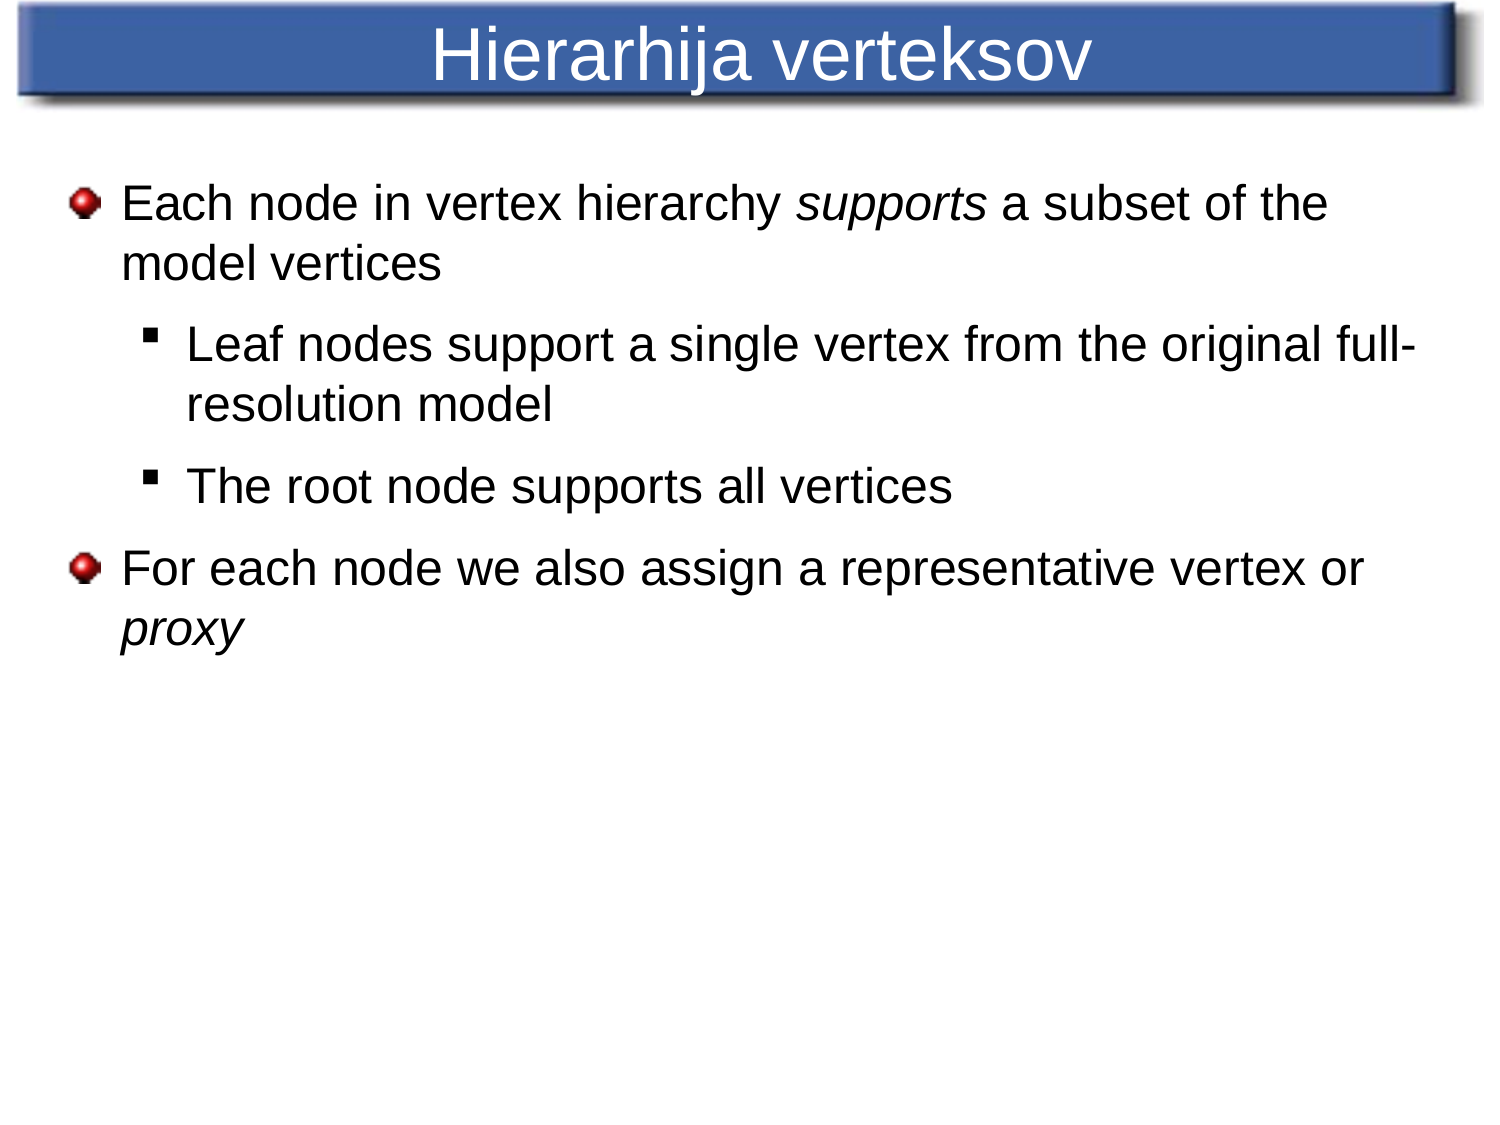

# Hierarhija verteksov
Each node in vertex hierarchy supports a subset of the model vertices
Leaf nodes support a single vertex from the original full-resolution model
The root node supports all vertices
For each node we also assign a representative vertex or proxy